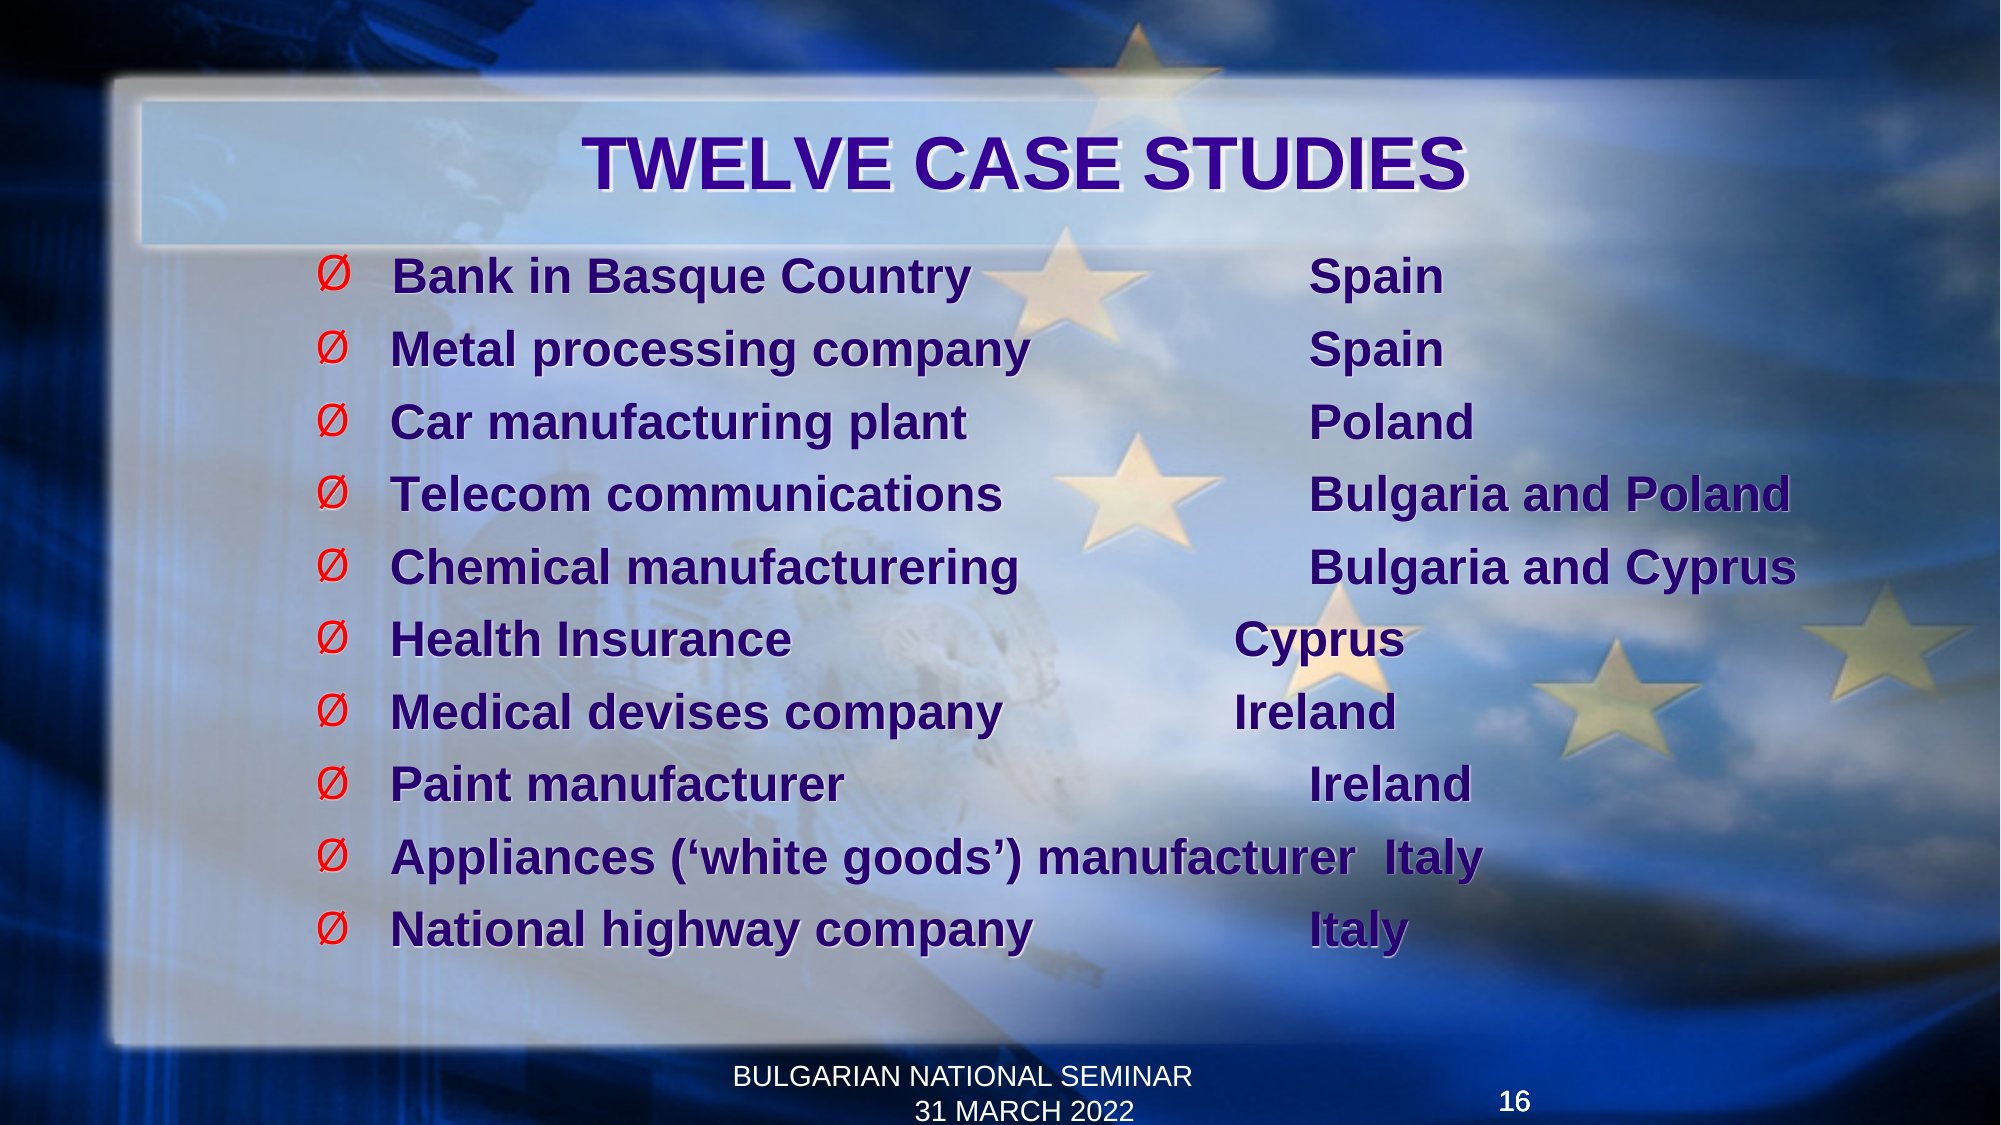

# TWELVE CASE STUDIES
 Bank in Basque Country		 		Spain
 Metal processing company 	 		Spain
 Car manufacturing plant 		 		Poland
 Telecom communications 	 		Bulgaria and Poland
 Chemical manufacturering	 		Bulgaria and Cyprus
 Health Insurance			 		Cyprus
 Medical devises company	 	 	Ireland
 Paint manufacturer 		 	 	Ireland
 Appliances (‘white goods’) manufacturer 	Italy
 National highway company 	 		Italy
BULGARIAN NATIONAL SEMINAR 31 MARCH 2022